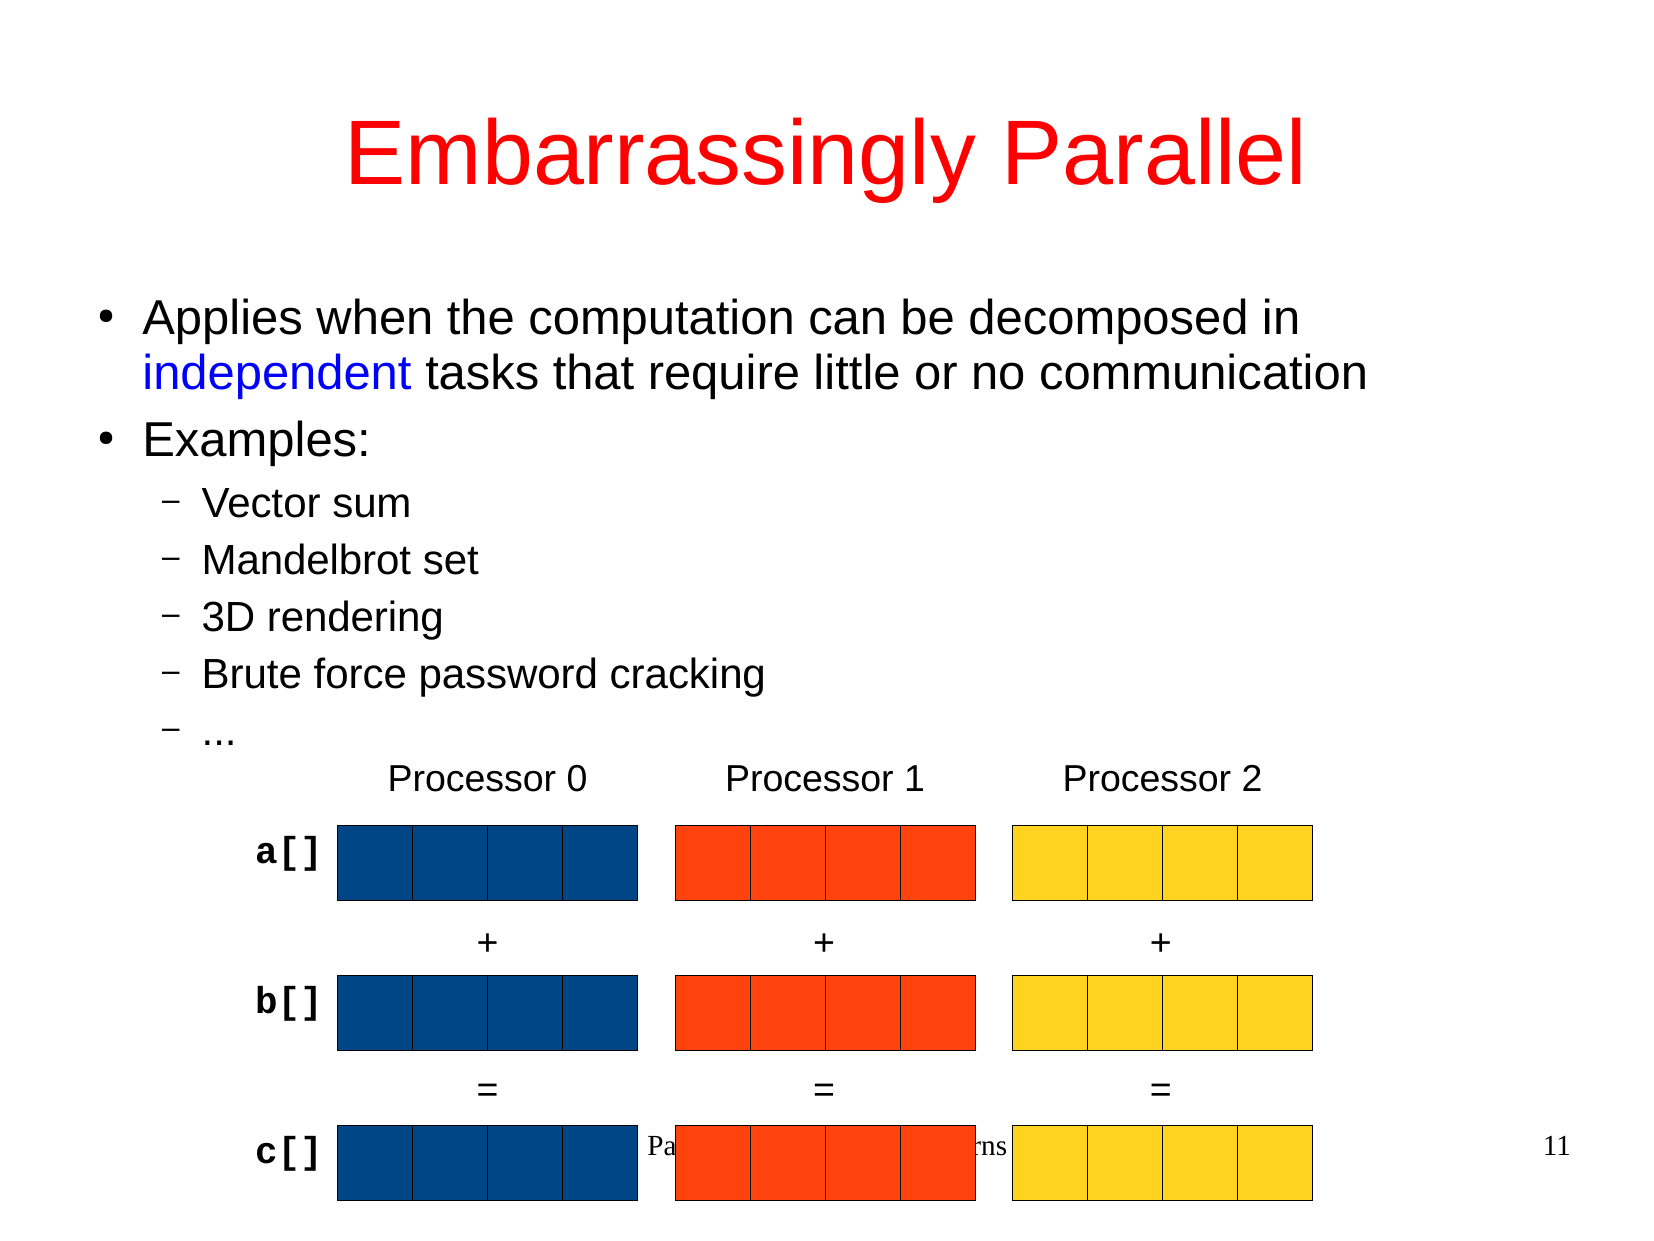

# Embarrassingly Parallel
Applies when the computation can be decomposed in independent tasks that require little or no communication
Examples:
Vector sum
Mandelbrot set
3D rendering
Brute force password cracking
...
Processor 0
Processor 1
Processor 2
a[]
+
+
+
b[]
=
=
=
c[]
Parallel Programming Patterns
11